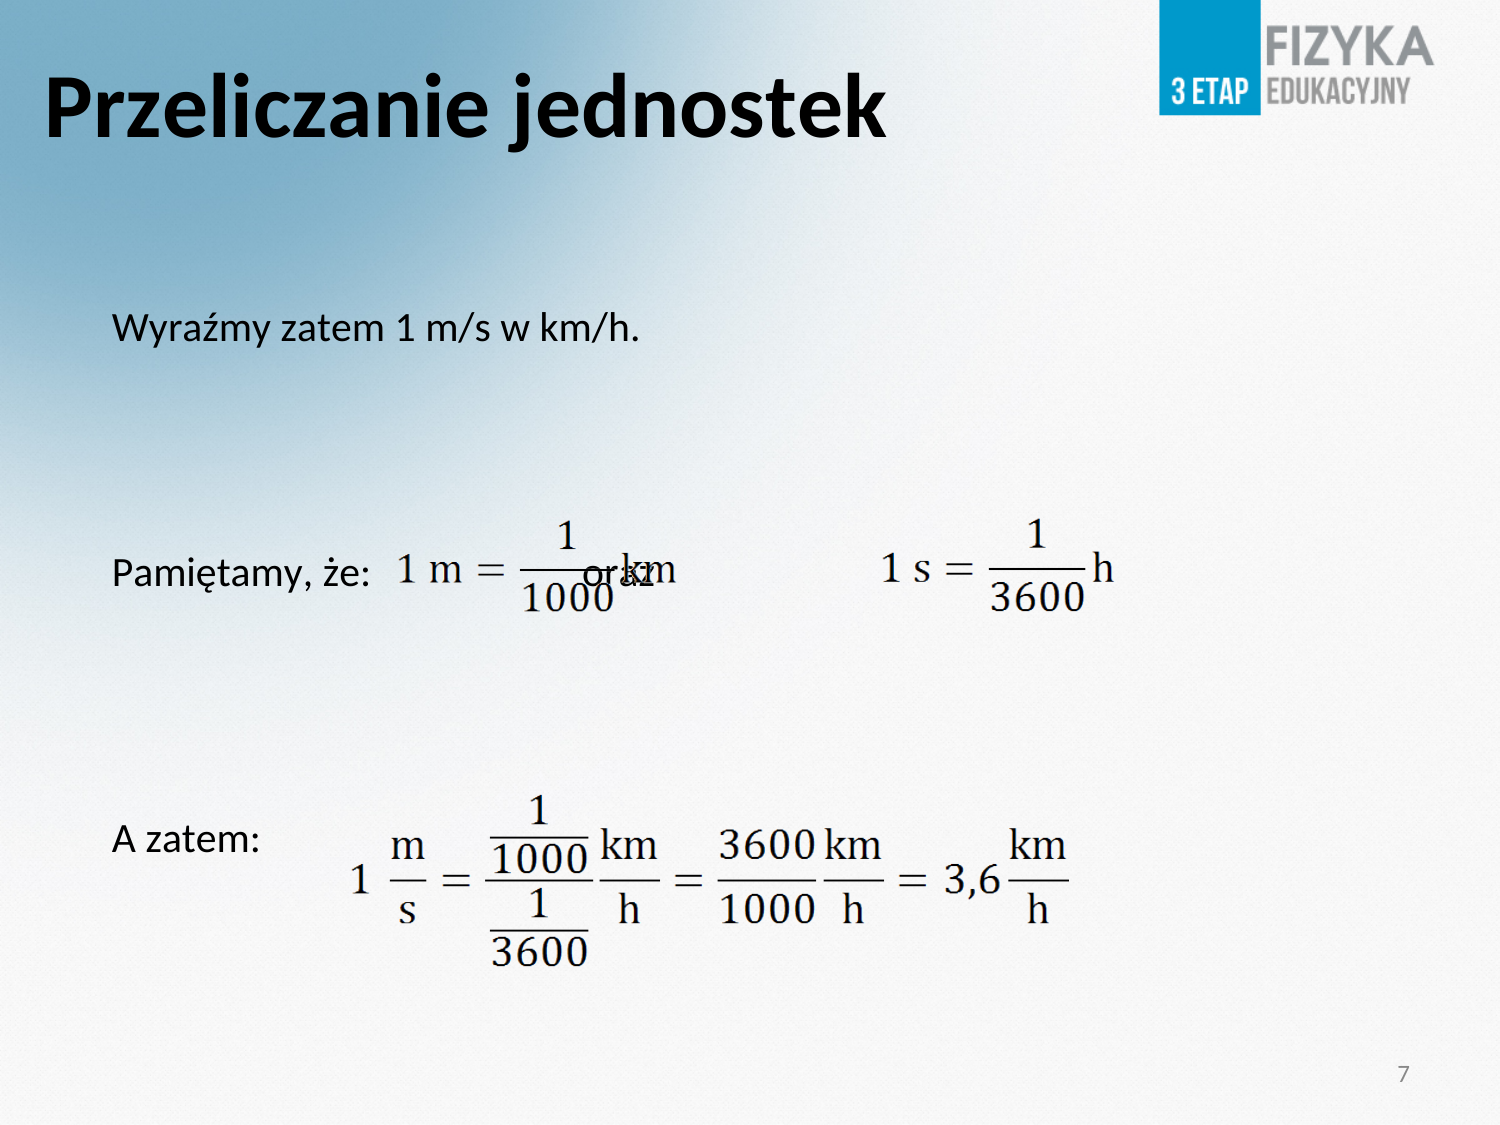

Przeliczanie jednostek
Wyraźmy zatem 1 m/s w km/h.
Pamiętamy, że:			 oraz
A zatem: